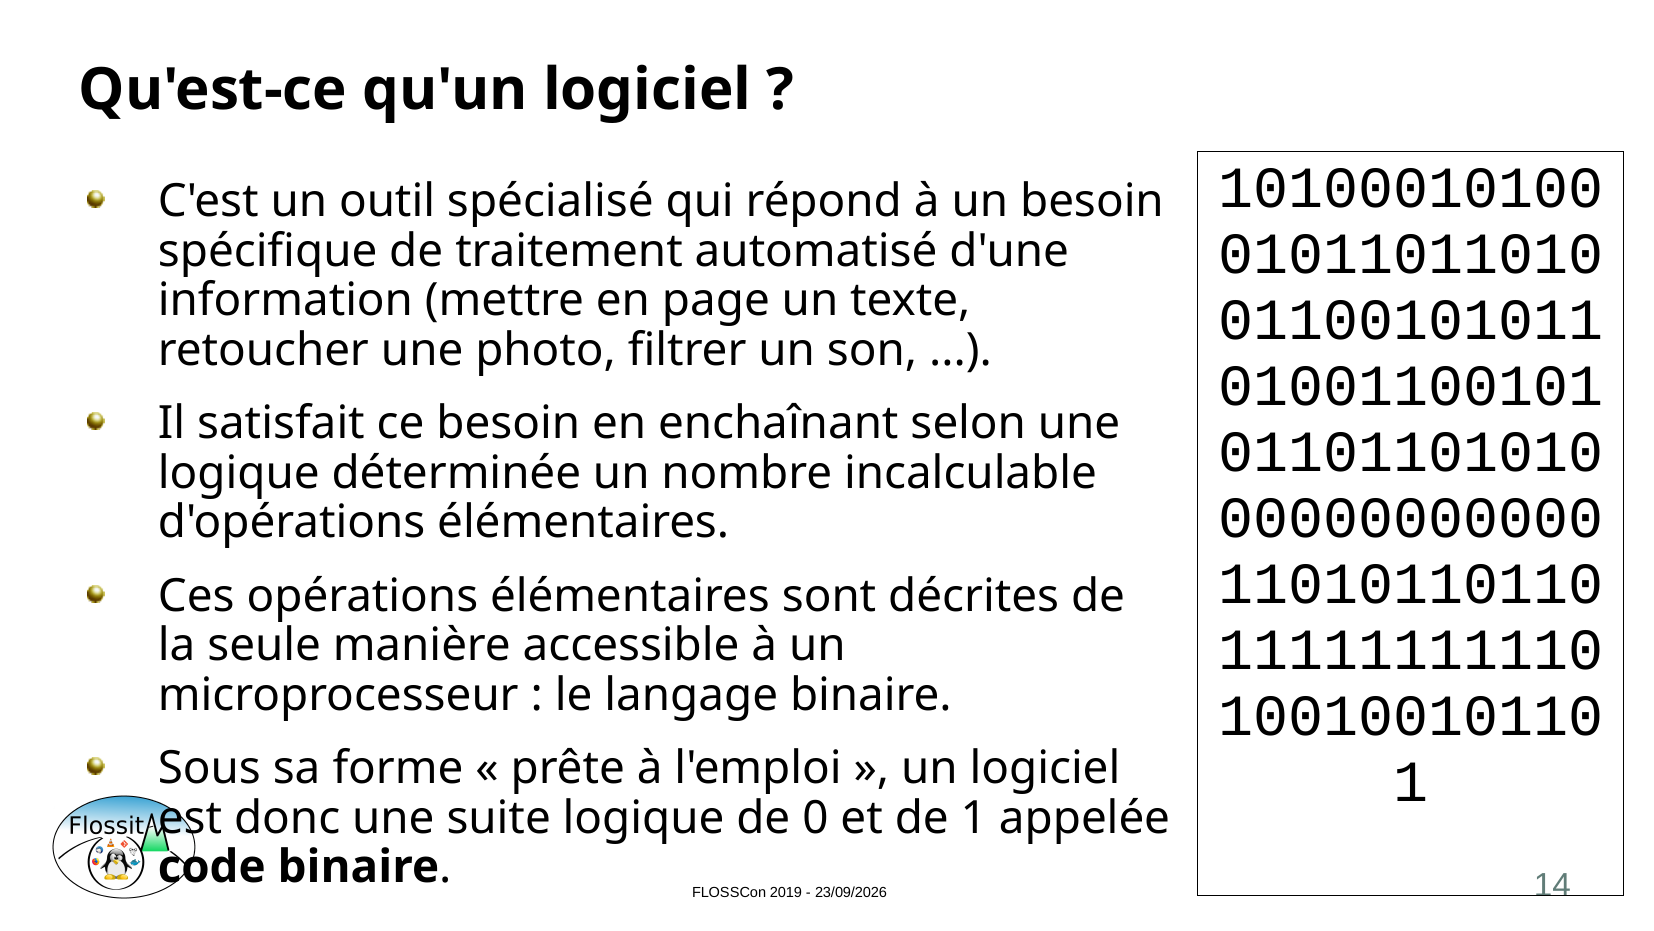

Qu'est-ce qu'un logiciel ?
1010001010001011011010011001010110100110010101101101010000000000001101011011011111111110100100101101
# C'est un outil spécialisé qui répond à un besoin spécifique de traitement automatisé d'une information (mettre en page un texte, retoucher une photo, filtrer un son, ...).
Il satisfait ce besoin en enchaînant selon une logique déterminée un nombre incalculable d'opérations élémentaires.
Ces opérations élémentaires sont décrites de la seule manière accessible à un microprocesseur : le langage binaire.
Sous sa forme « prête à l'emploi », un logiciel est donc une suite logique de 0 et de 1 appelée code binaire.
14